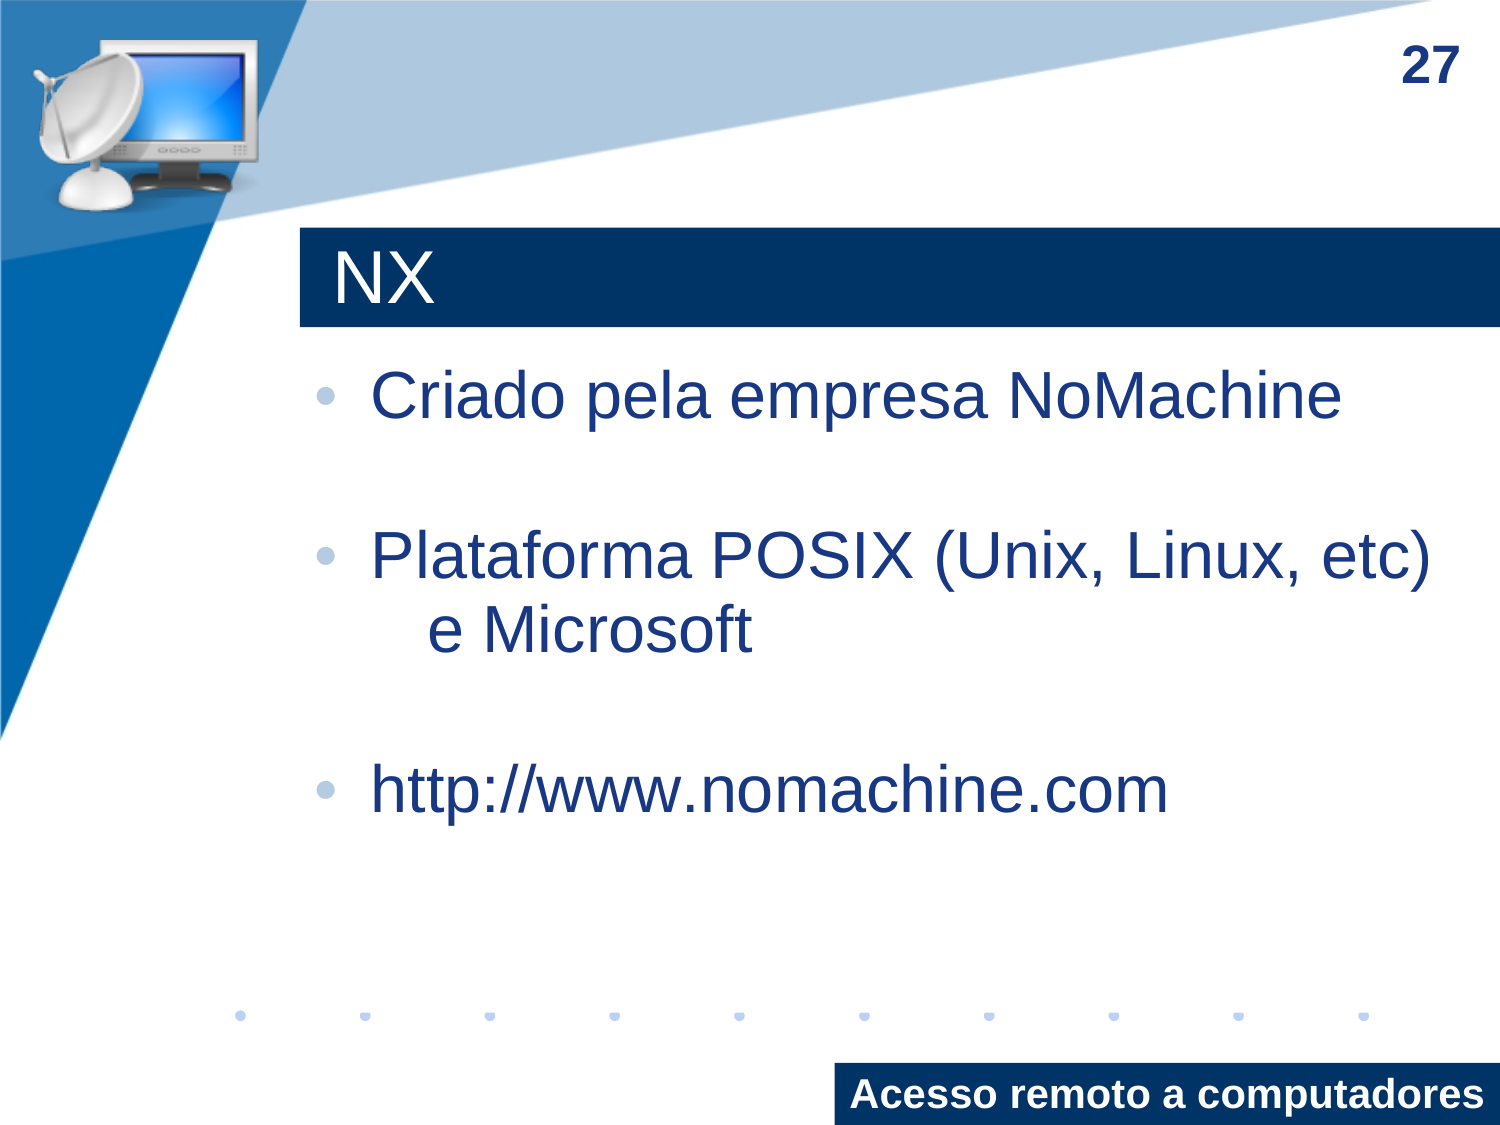

# NX
Criado pela empresa NoMachine
Plataforma POSIX (Unix, Linux, etc) e Microsoft
http://www.nomachine.com